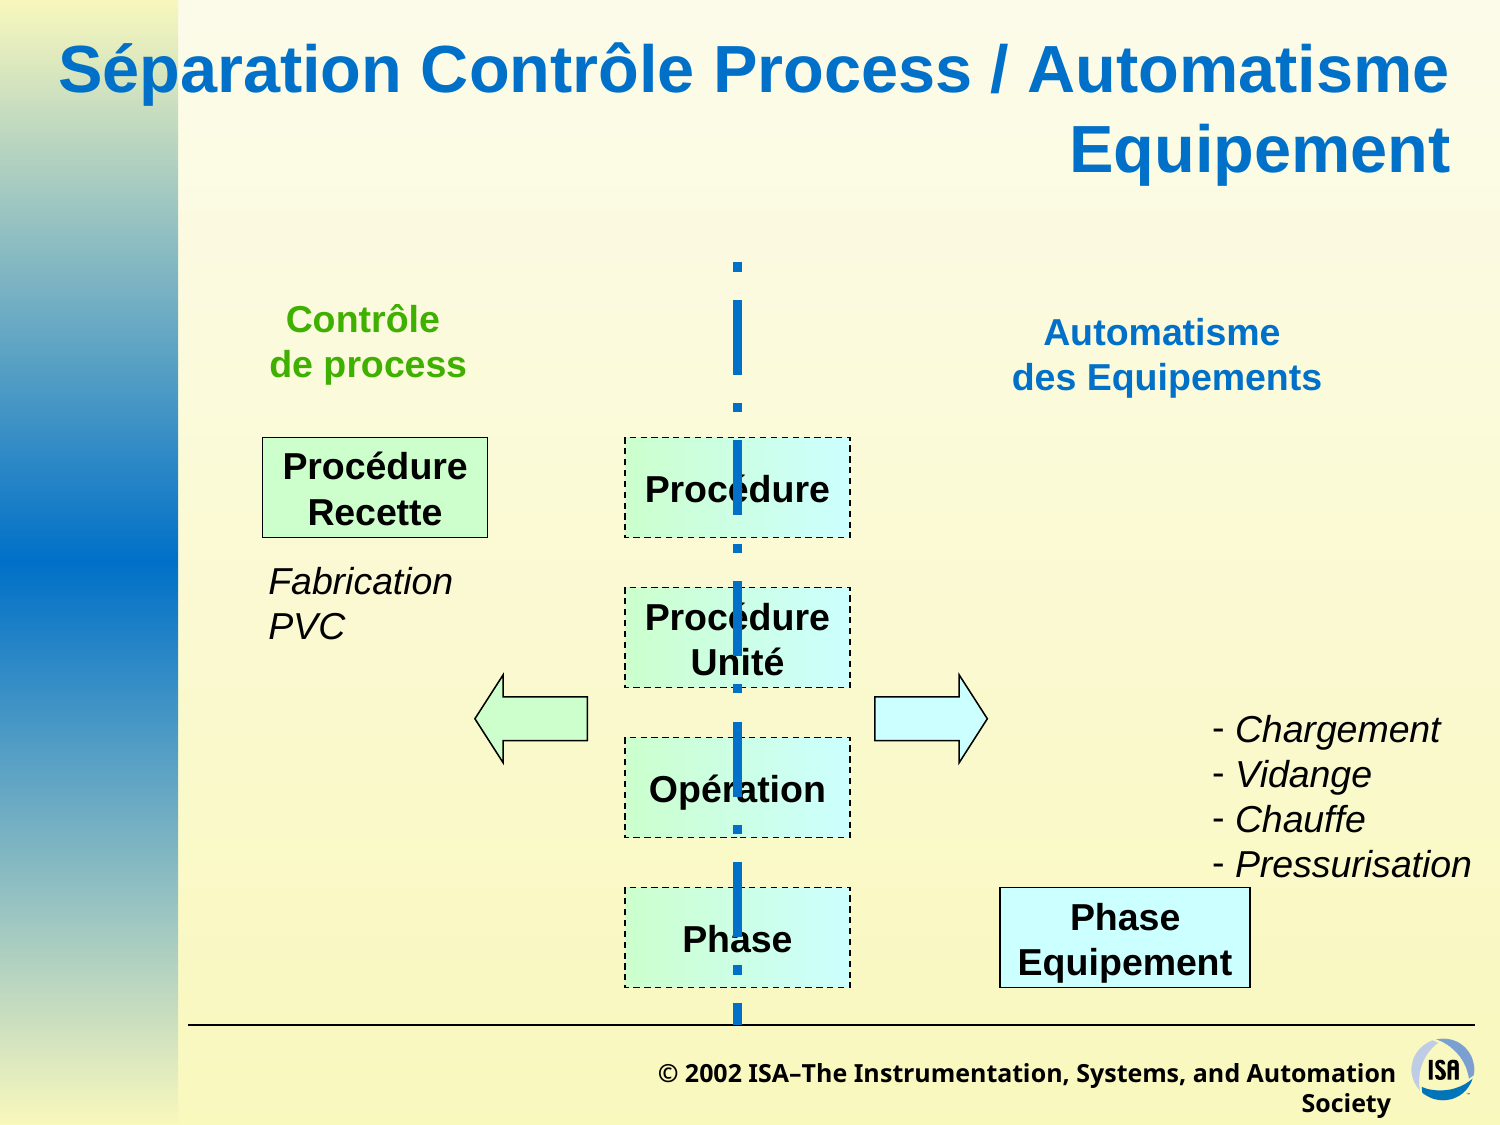

# Séparation Contrôle Process / Automatisme Equipement
Contrôle
de process
Automatisme
des Equipements
Procédure
Recette
Procédure
Fabrication
PVC
Procédure
Unité
 Chargement
 Vidange
 Chauffe
 Pressurisation
Opération
Phase
Phase
Equipement